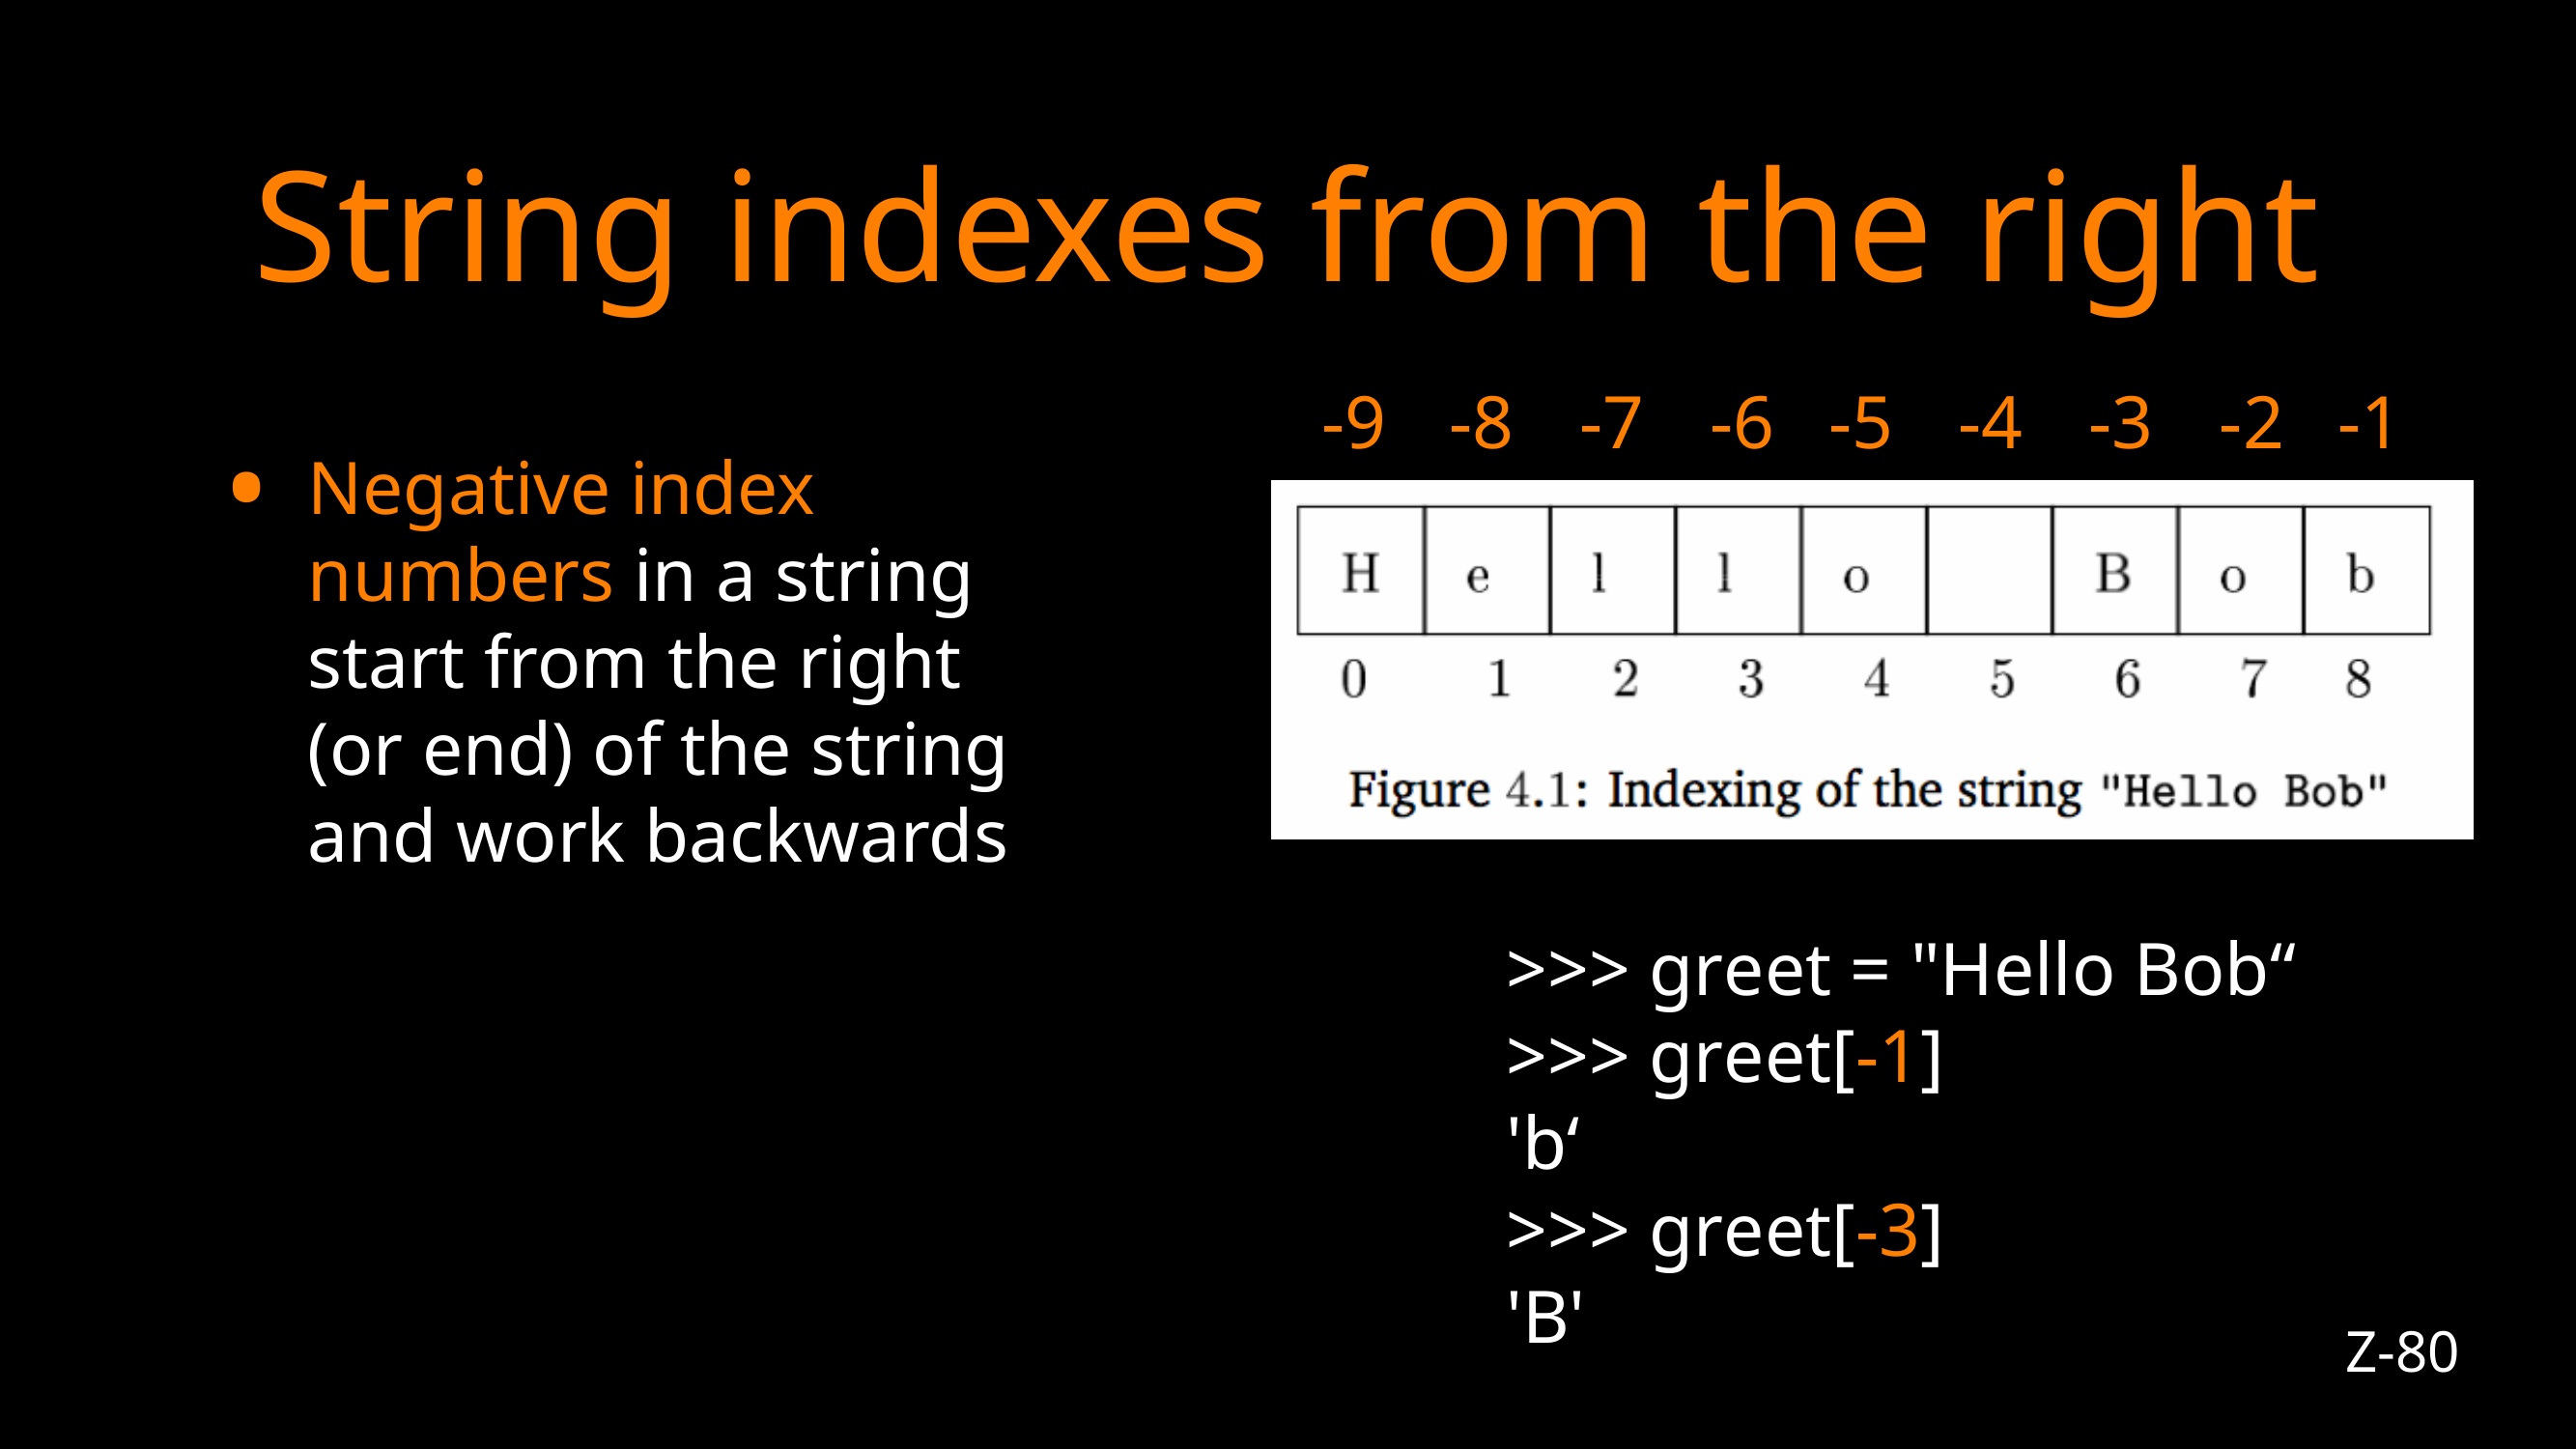

# String indexes from the right
-9
-8
-7
-6
-5
-4
-3
-2
-1
Negative index numbers in a string start from the right (or end) of the string and work backwards
>>> greet = "Hello Bob“
>>> greet[-1]
'b‘
>>> greet[-3]
'B'
Z-80